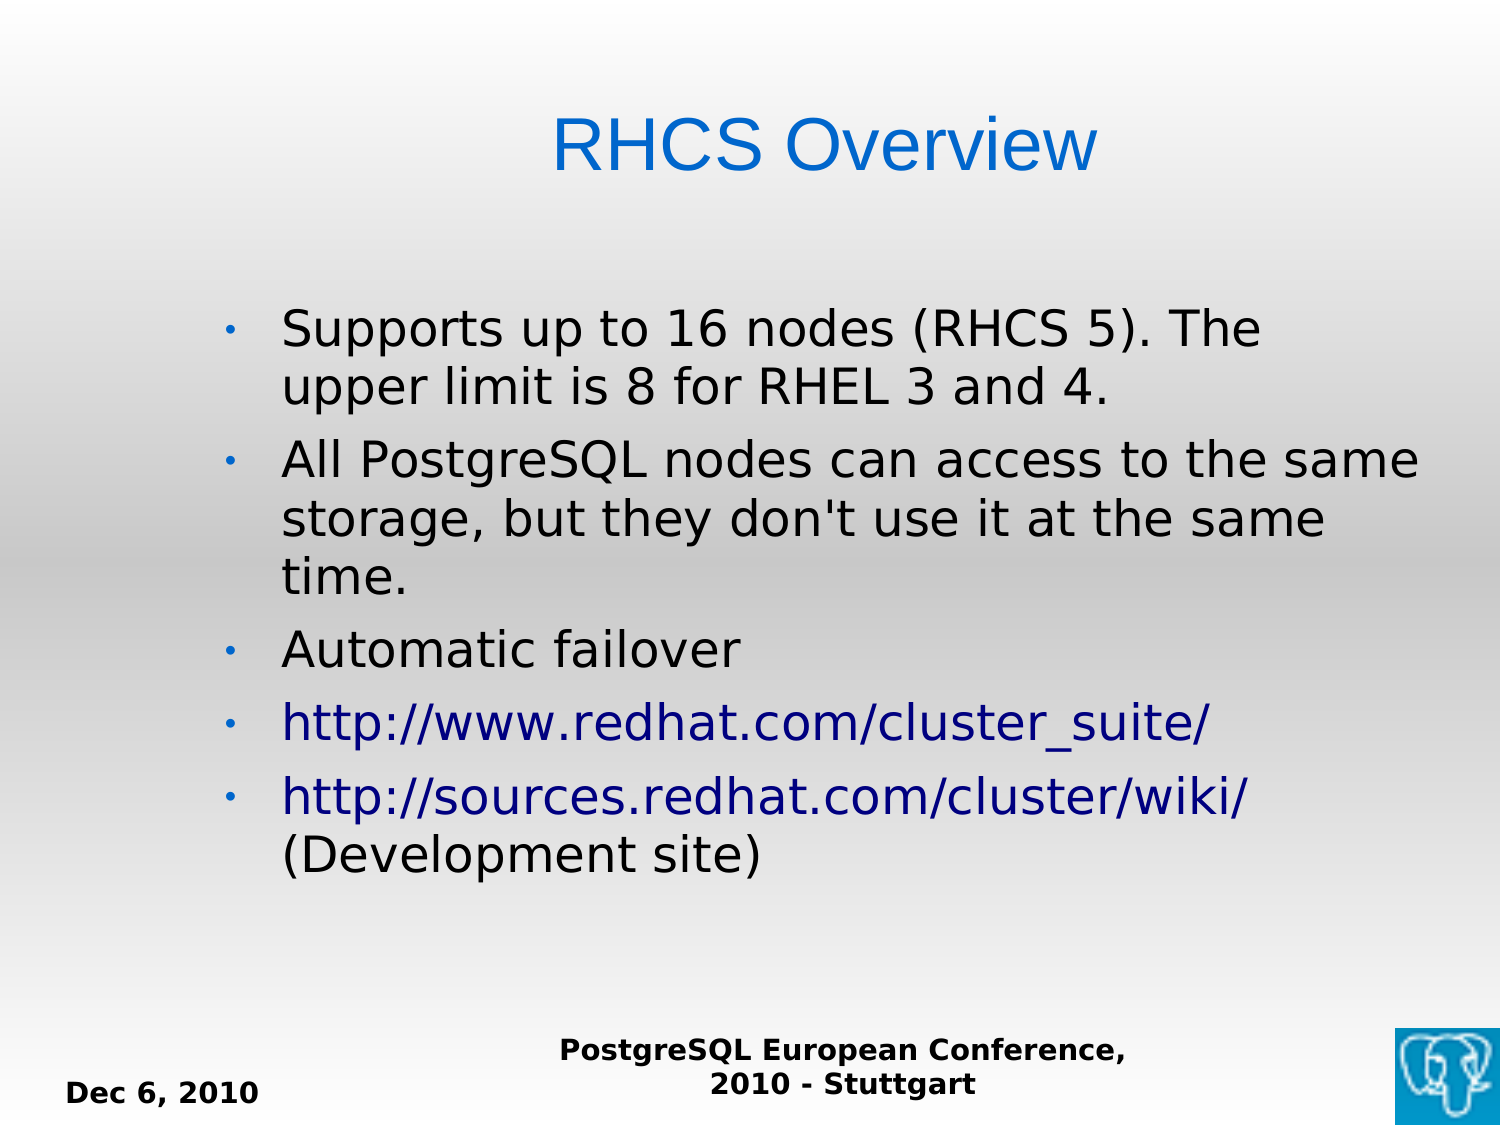

# RHCS Overview
Supports up to 16 nodes (RHCS 5). The upper limit is 8 for RHEL 3 and 4.
All PostgreSQL nodes can access to the same storage, but they don't use it at the same time.
Automatic failover
http://www.redhat.com/cluster_suite/
http://sources.redhat.com/cluster/wiki/ (Development site)